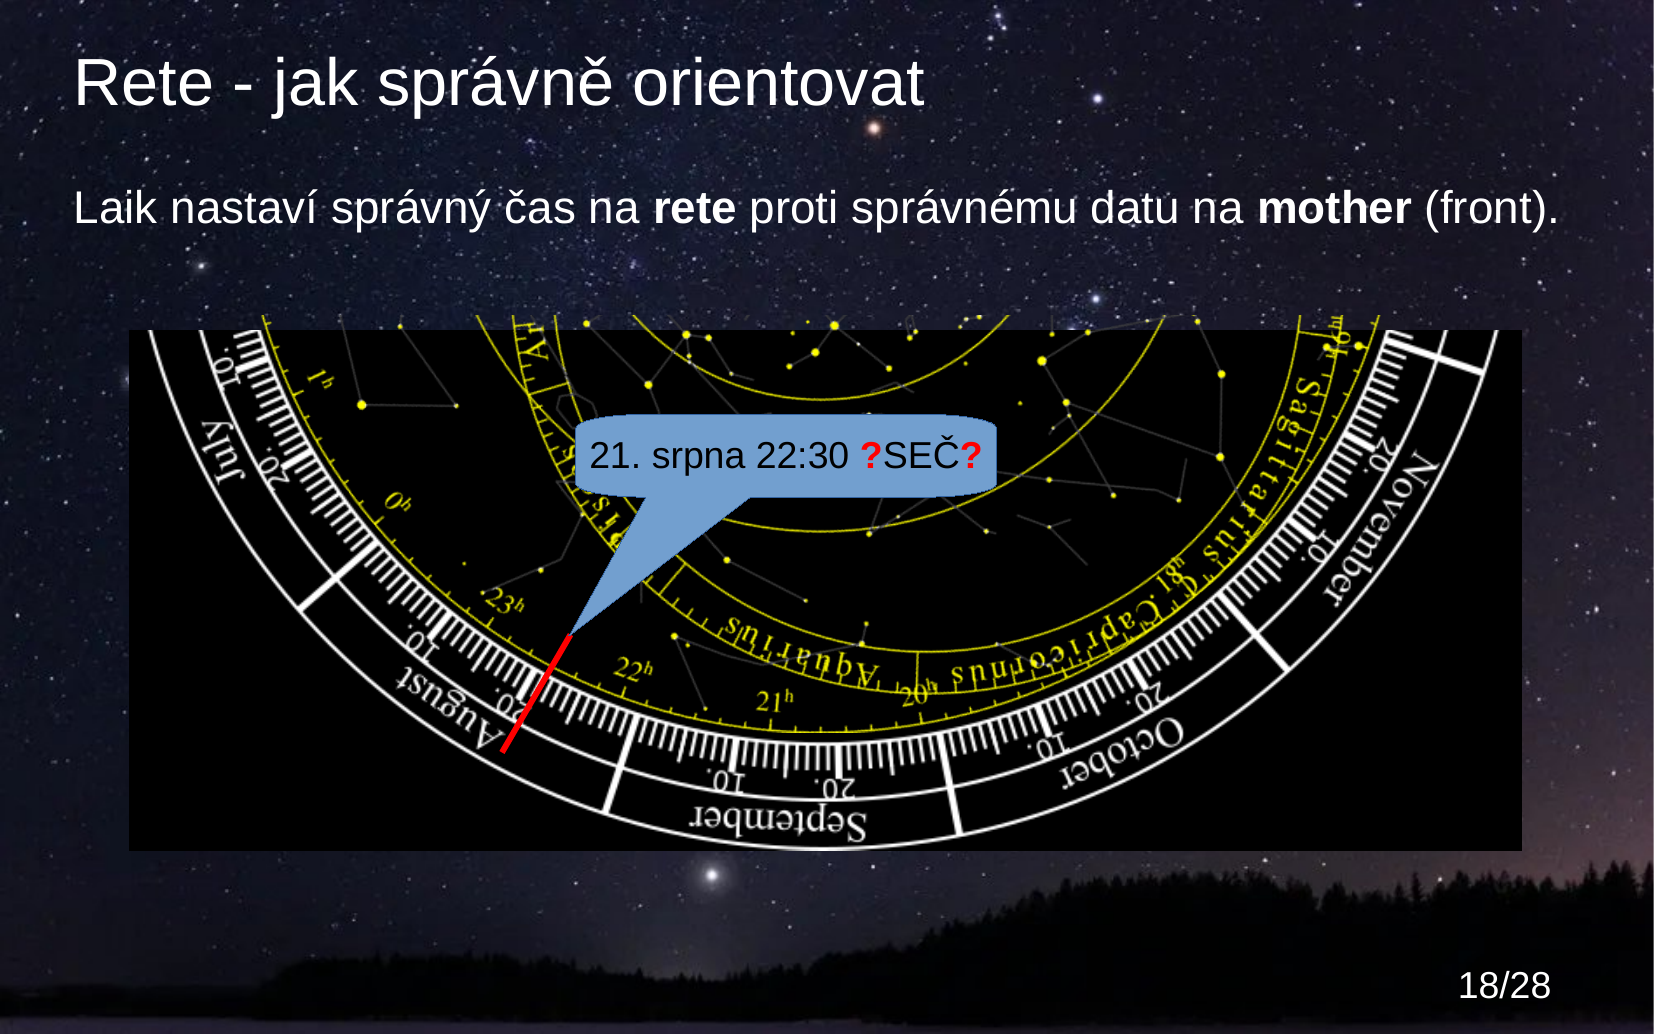

Rete - jak správně orientovat
Laik nastaví správný čas na rete proti správnému datu na mother (front).
21. srpna 22:30 ?SEČ?